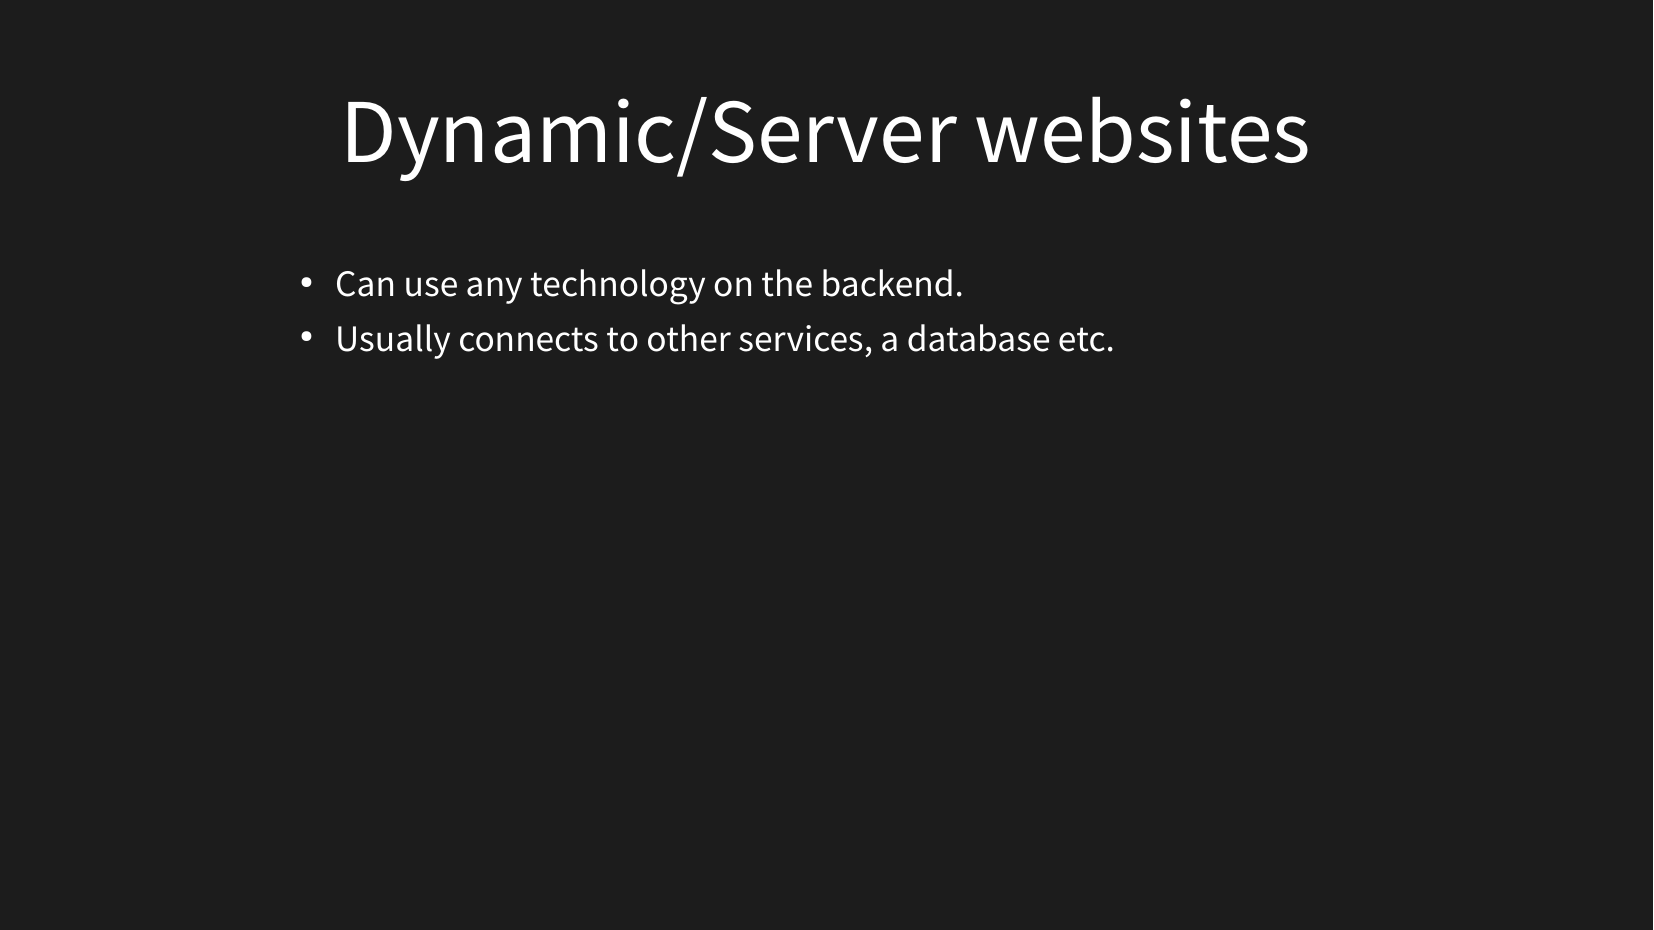

# Dynamic/Server websites
Can use any technology on the backend.
Usually connects to other services, a database etc.